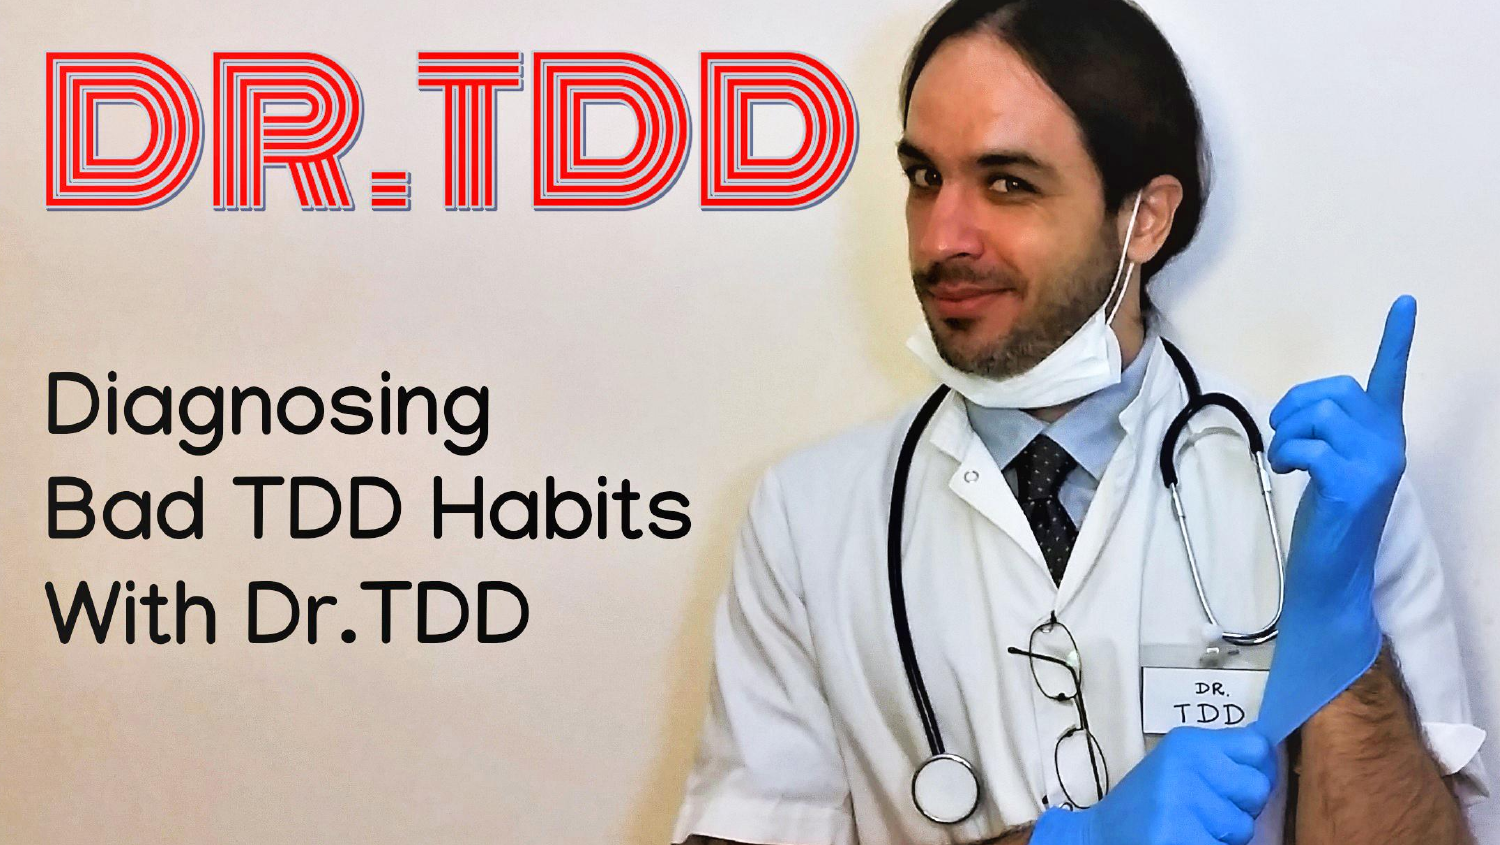

# Diagnosing bad TDD habits with Dr.TDD
Nicolás Papagna Maldonado